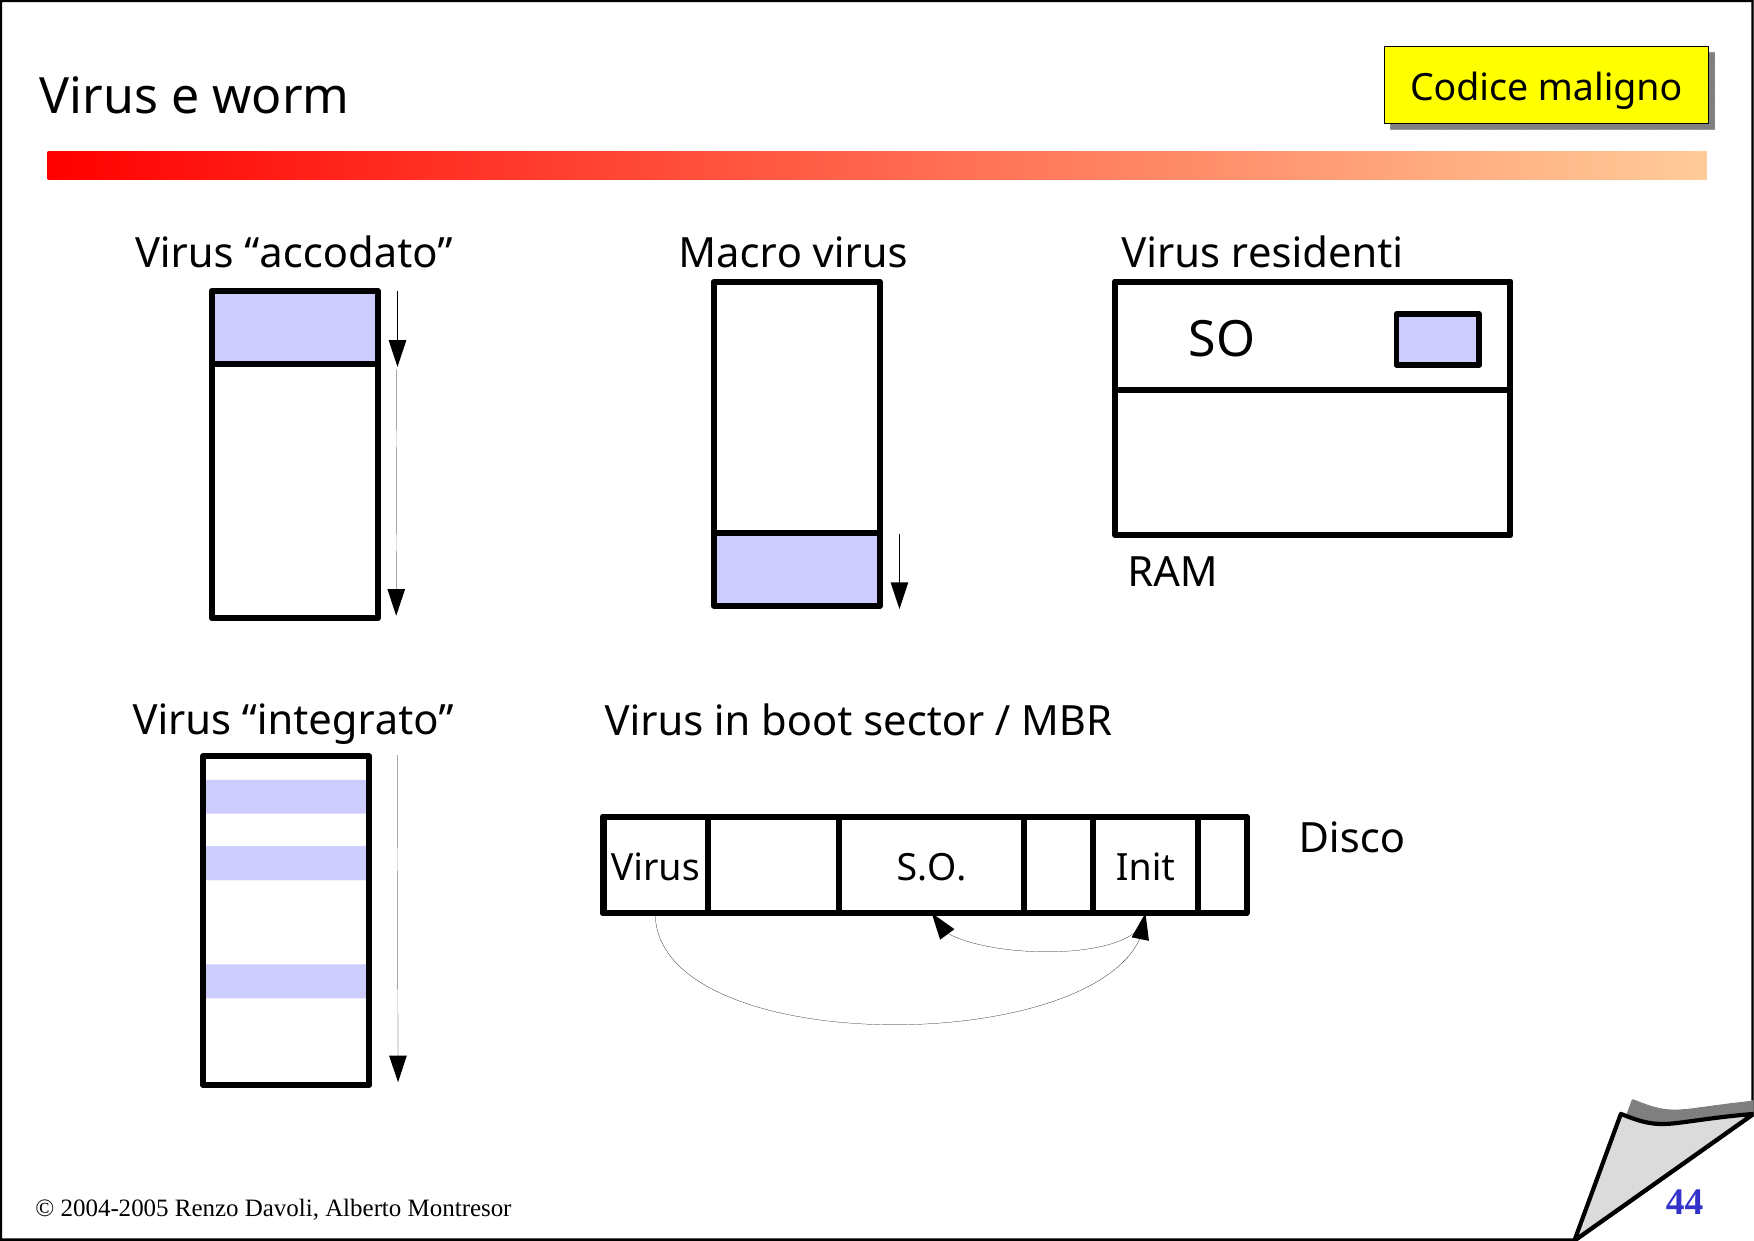

Codice maligno
# Virus e worm
Virus “accodato”
Macro virus
Virus residenti
SO
RAM
Virus “integrato”
Virus in boot sector / MBR
Disco
Virus
S.O.
Init